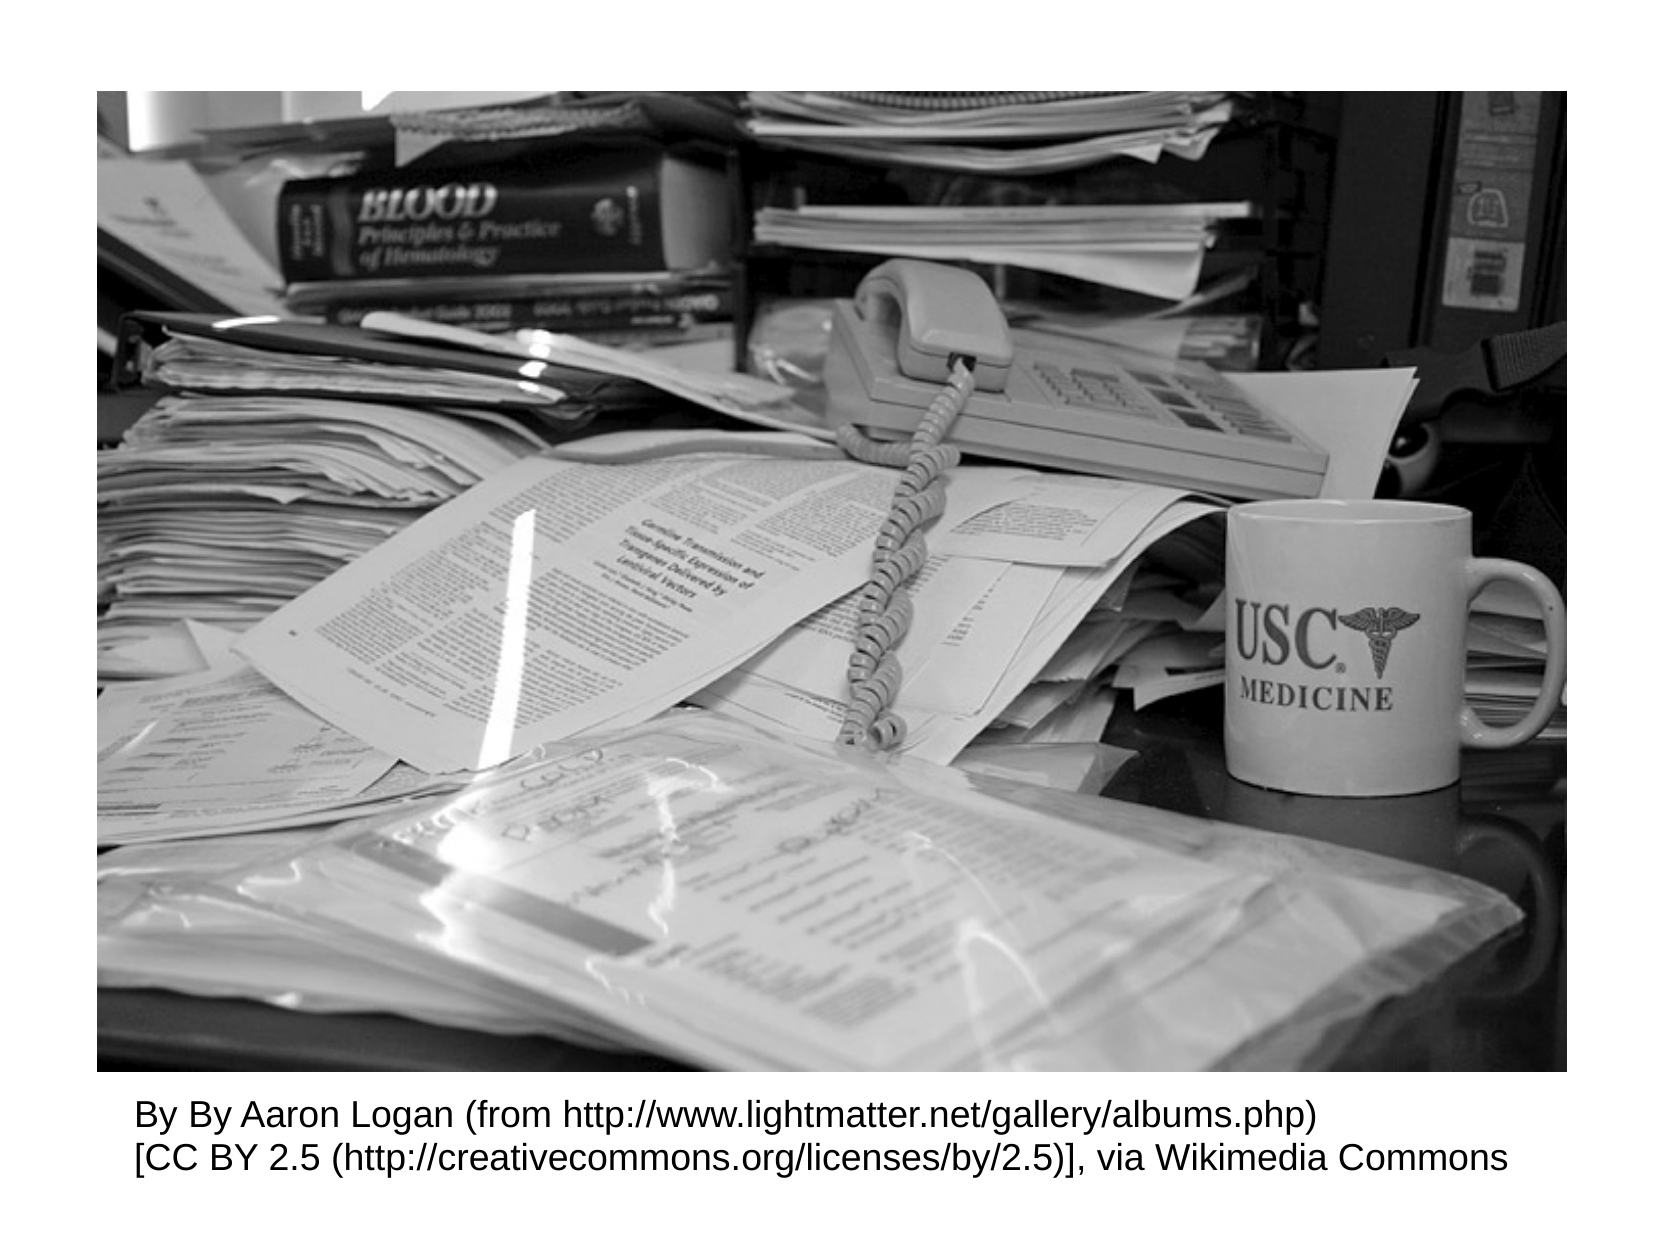

By By Aaron Logan (from http://www.lightmatter.net/gallery/albums.php)
[CC BY 2.5 (http://creativecommons.org/licenses/by/2.5)], via Wikimedia Commons